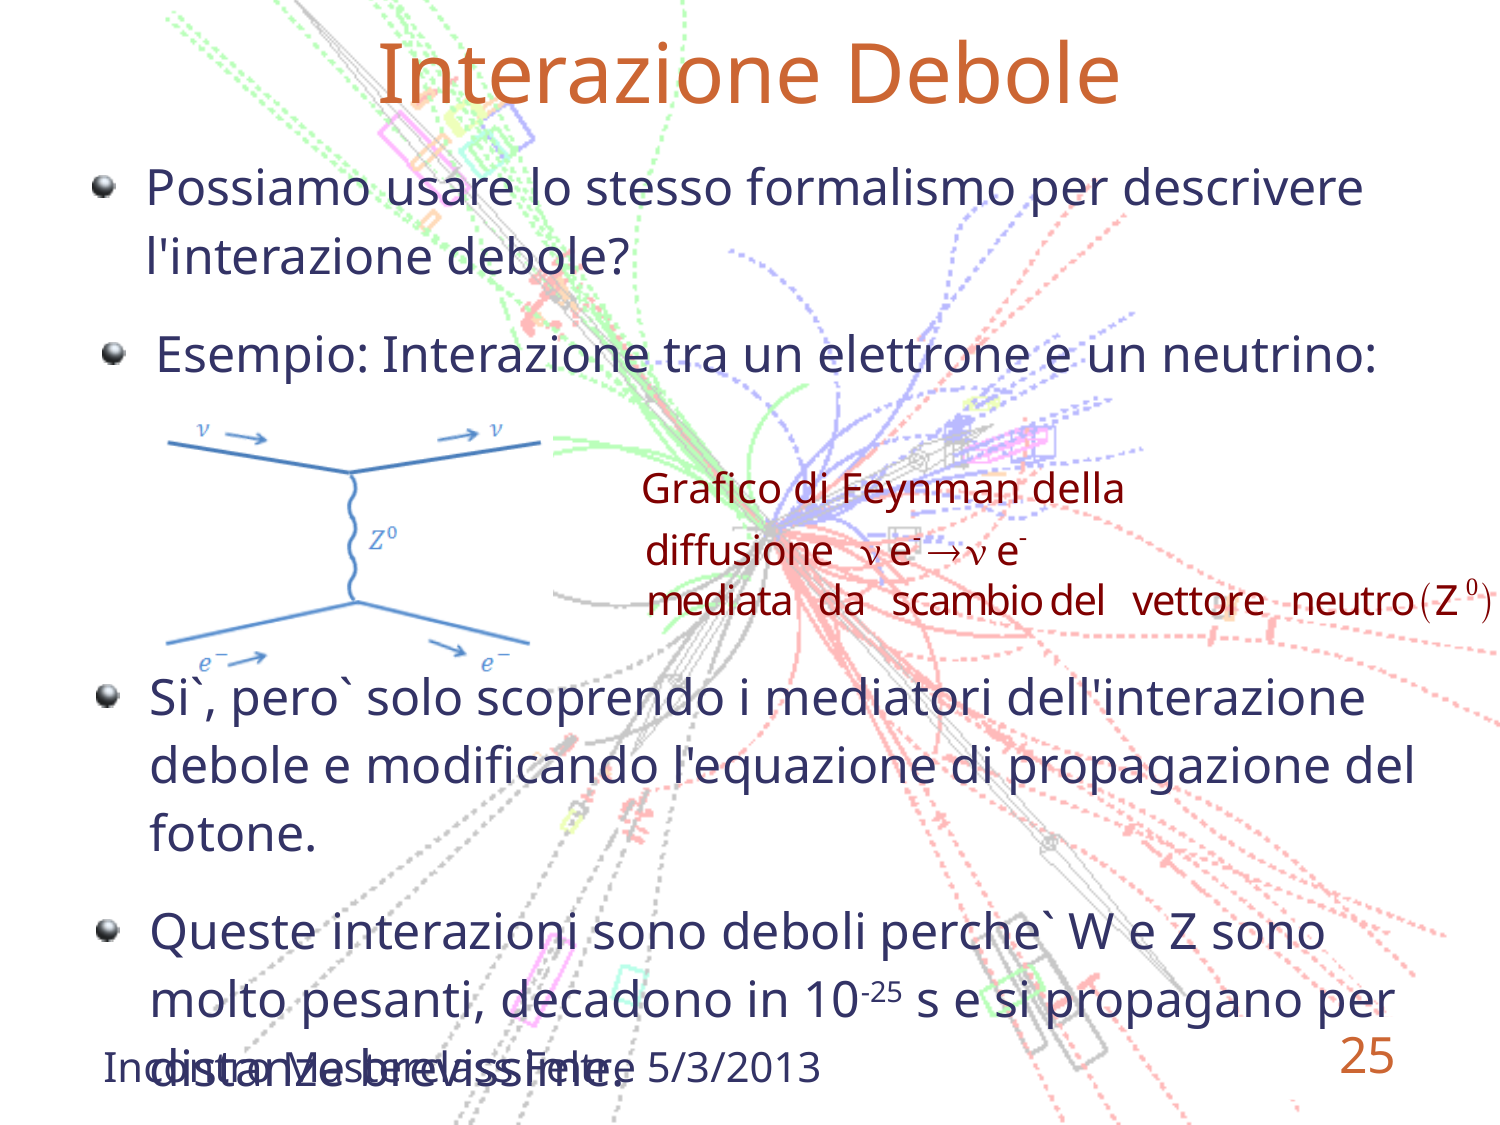

# Interazione Debole
Possiamo usare lo stesso formalismo per descrivere l'interazione debole?
Esempio: Interazione tra un elettrone e un neutrino:
Grafico di Feynman della
Si`, pero` solo scoprendo i mediatori dell'interazione debole e modificando l'equazione di propagazione del fotone.
Queste interazioni sono deboli perche` W e Z sono molto pesanti, decadono in 10-25 s e si propagano per distanze brevissime.